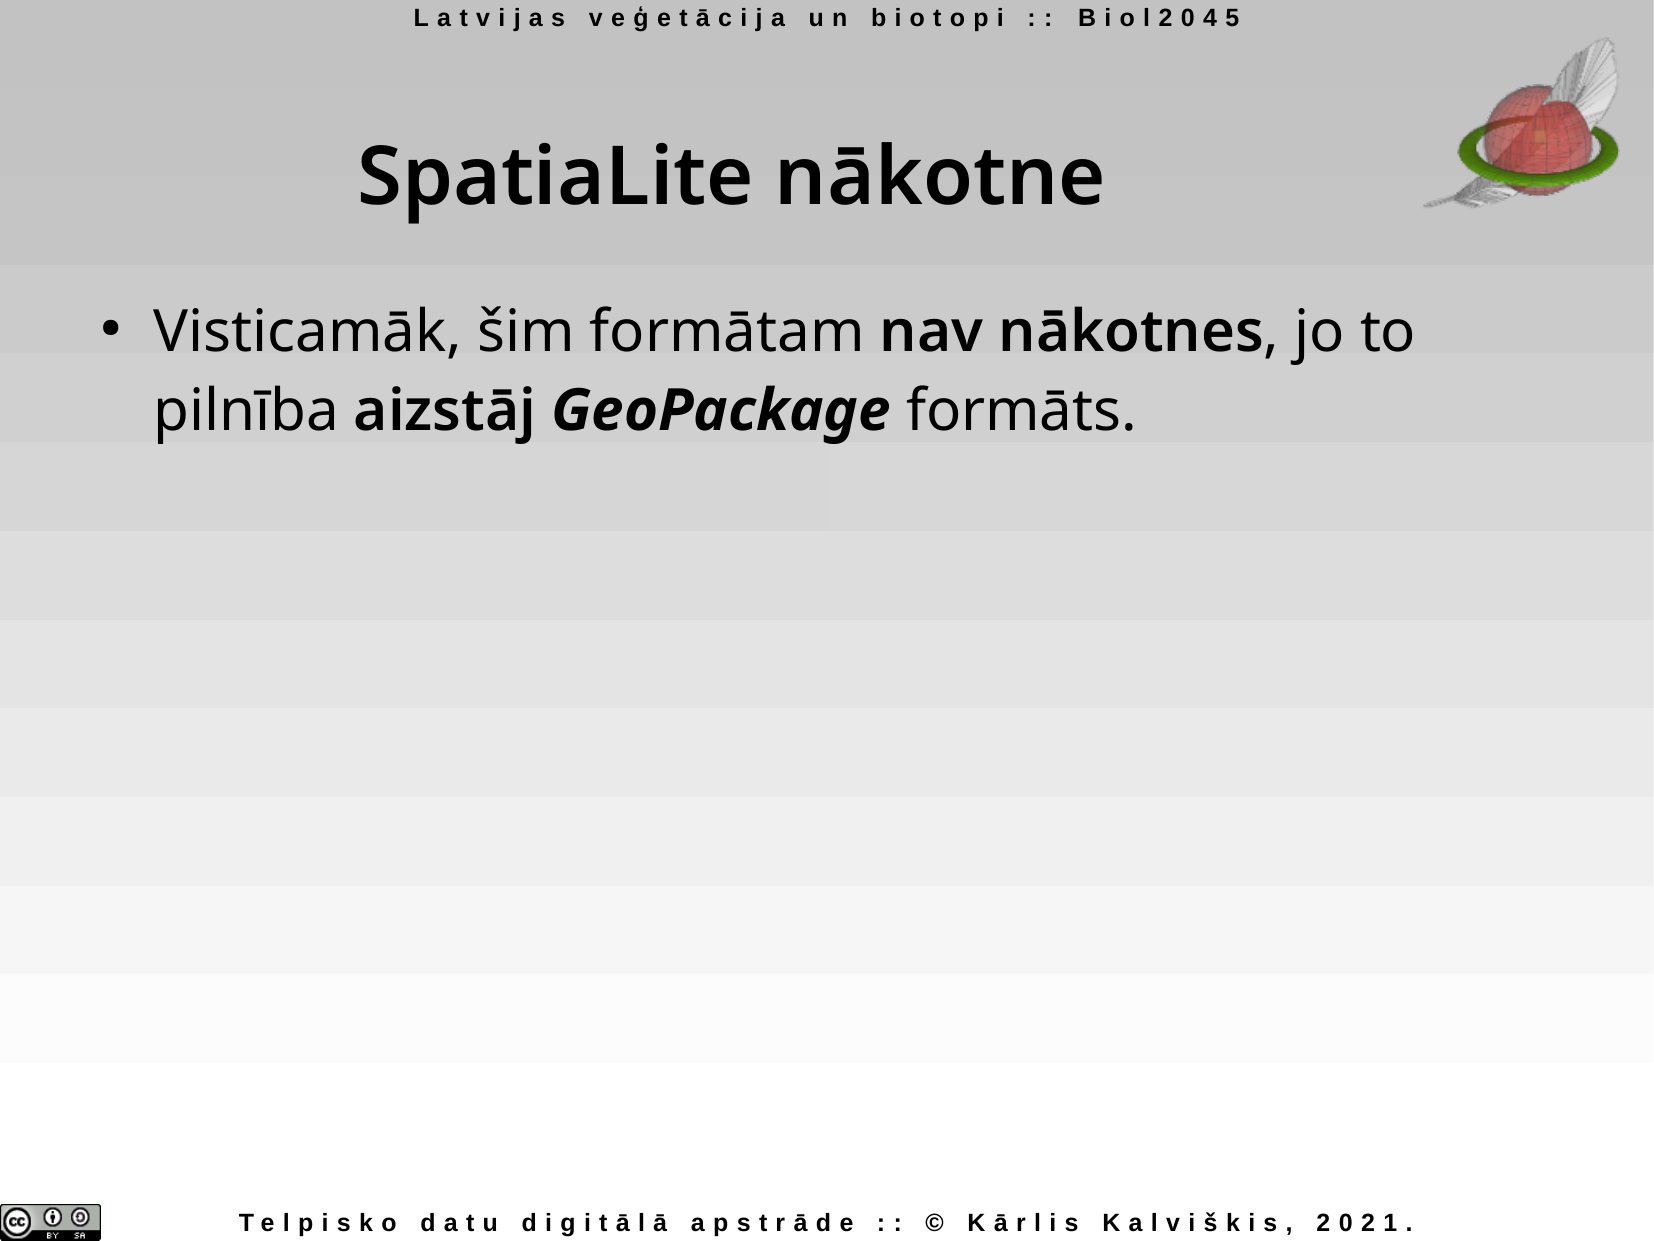

# SpatiaLite nākotne
Visticamāk, šim formātam nav nākotnes, jo to pilnība aizstāj GeoPackage formāts.